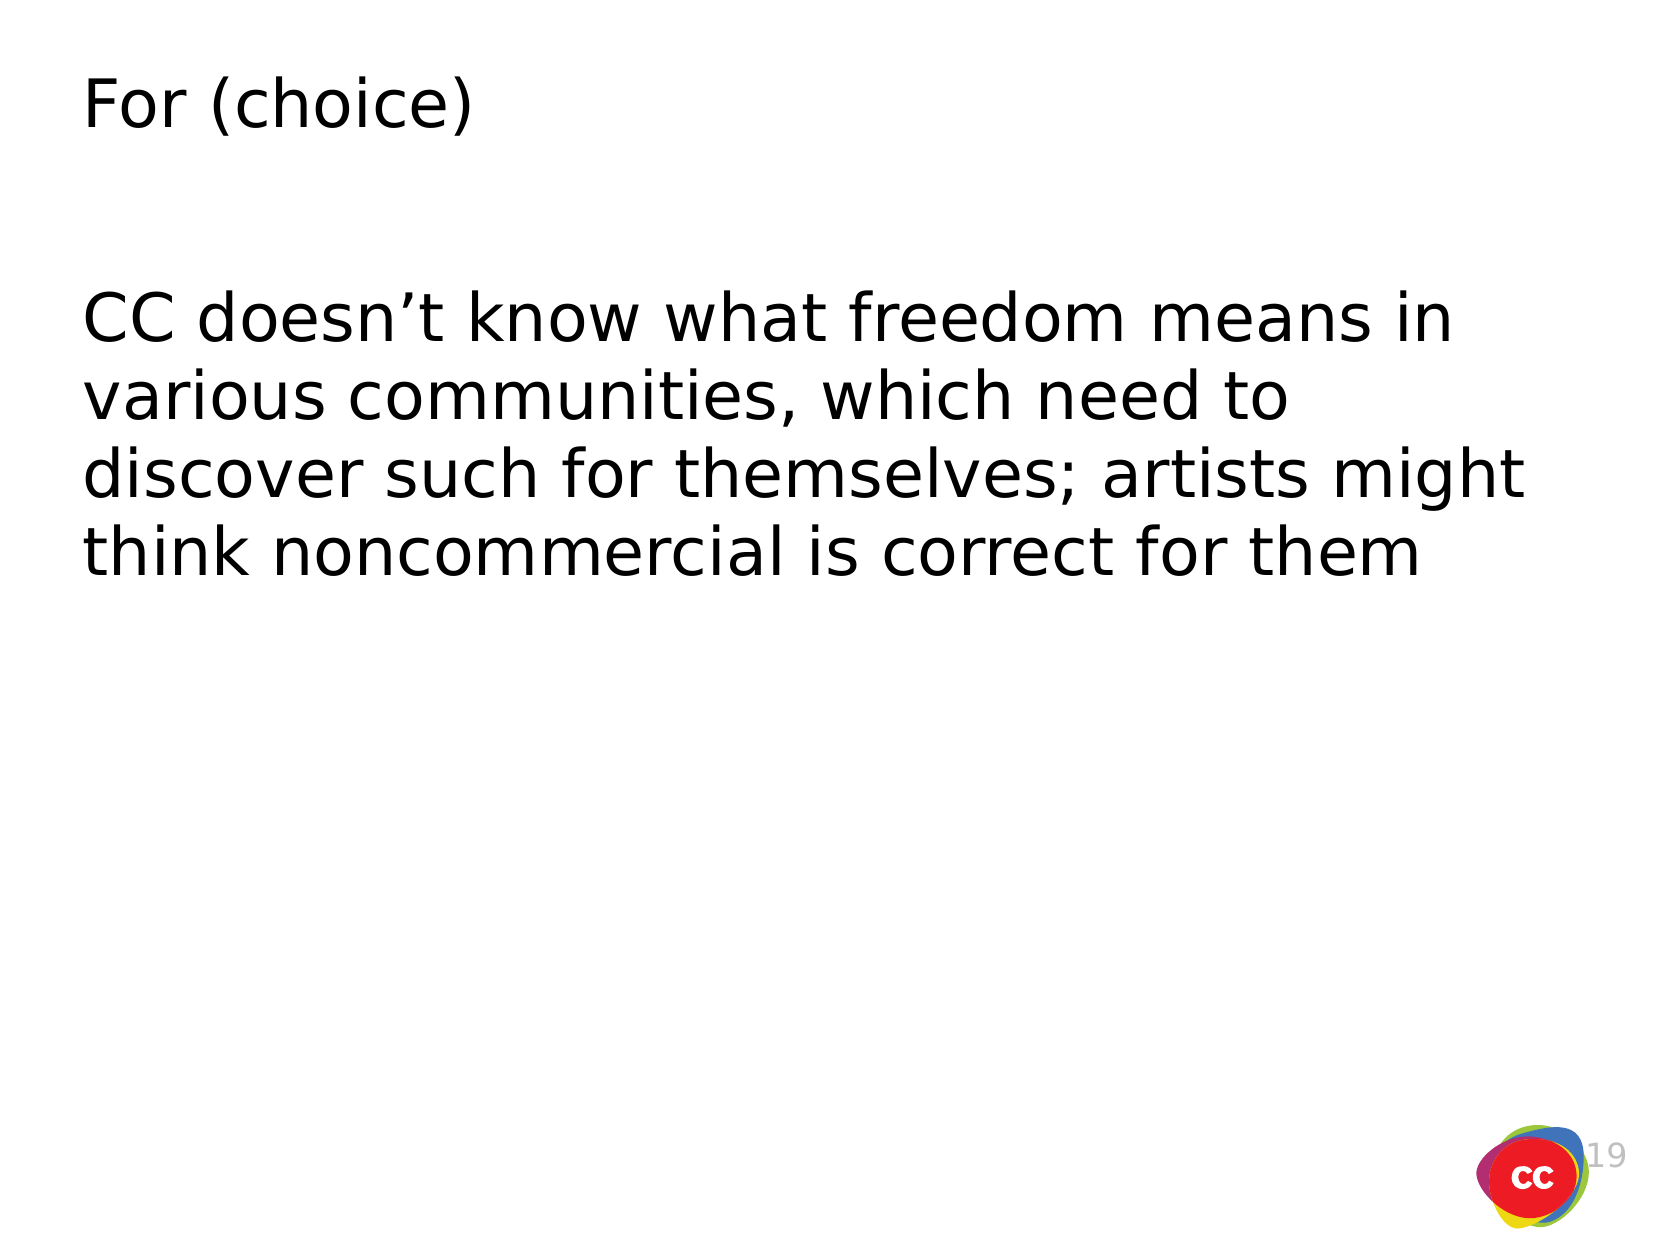

# For (choice)
CC doesn’t know what freedom means in various communities, which need to discover such for themselves; artists might think noncommercial is correct for them